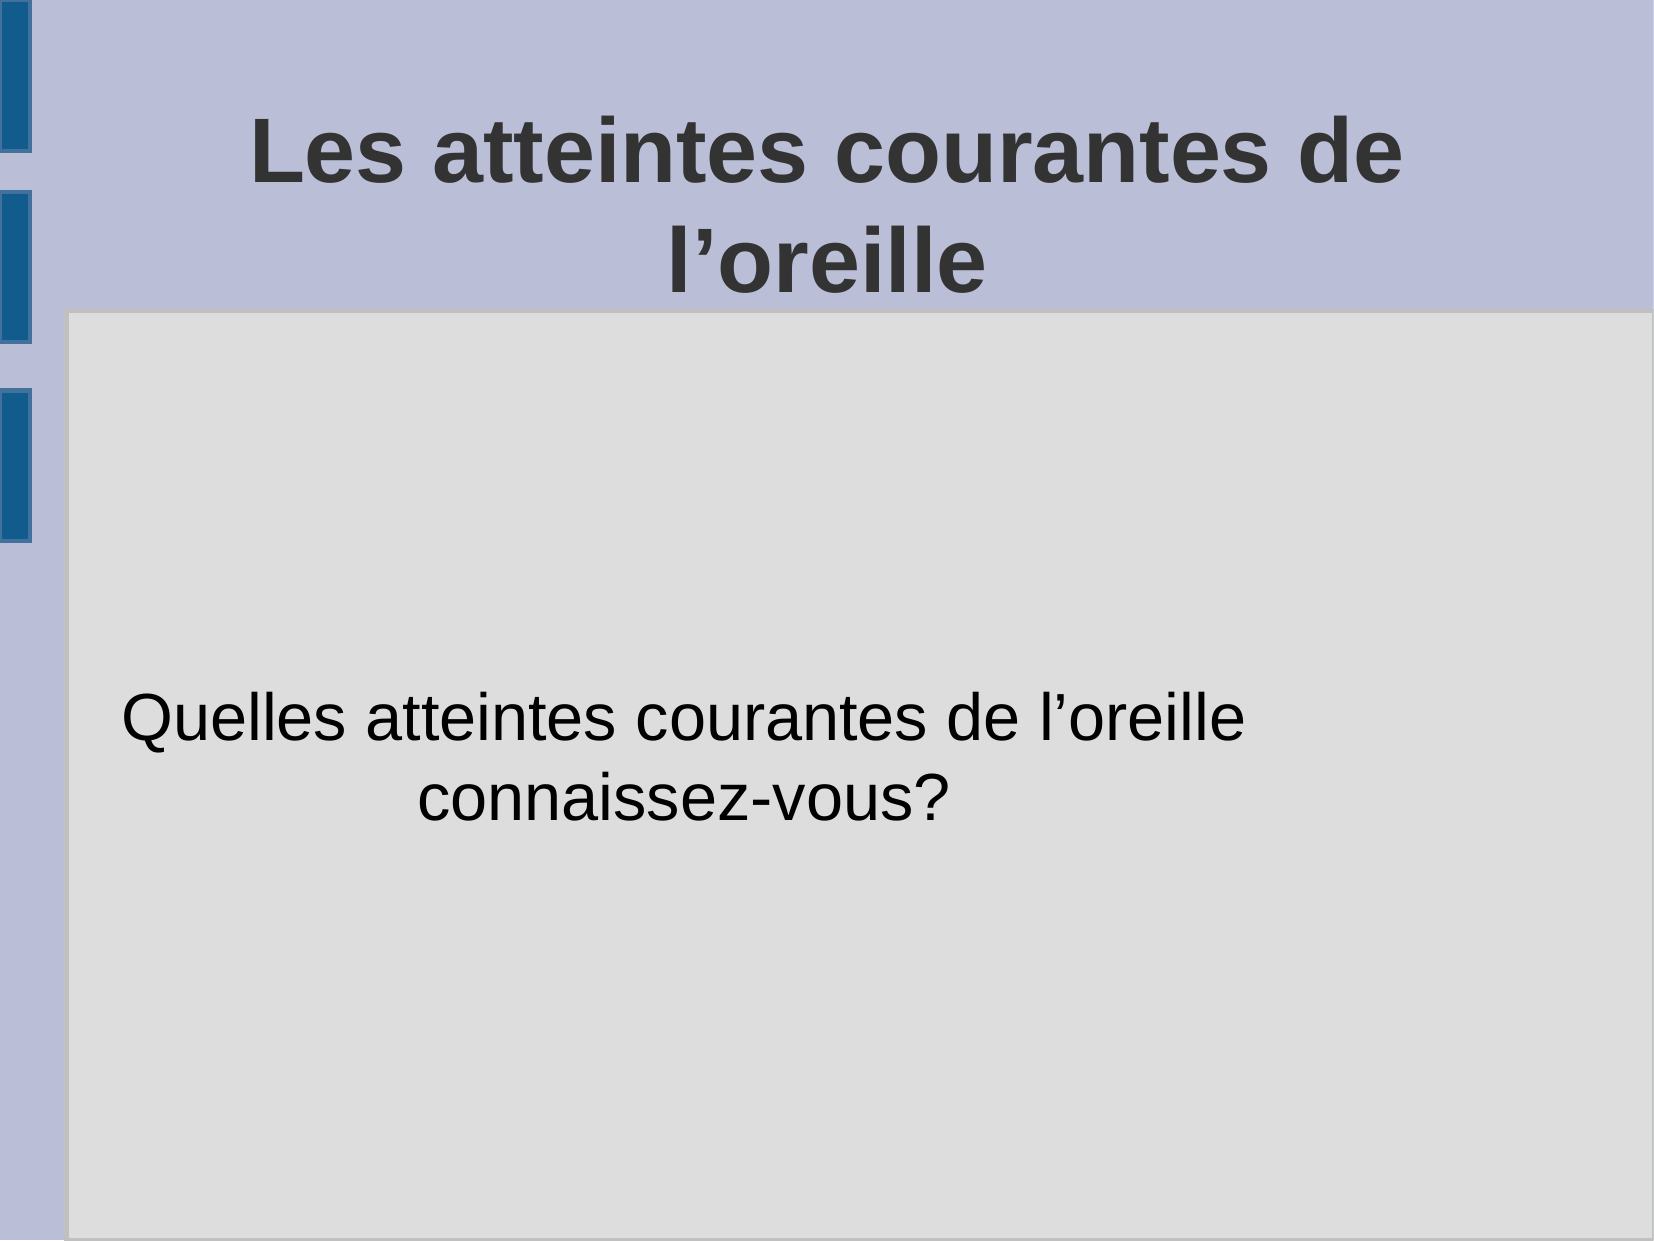

# Les atteintes courantes de l’oreille
Quelles atteintes courantes de l’oreille connaissez-vous?